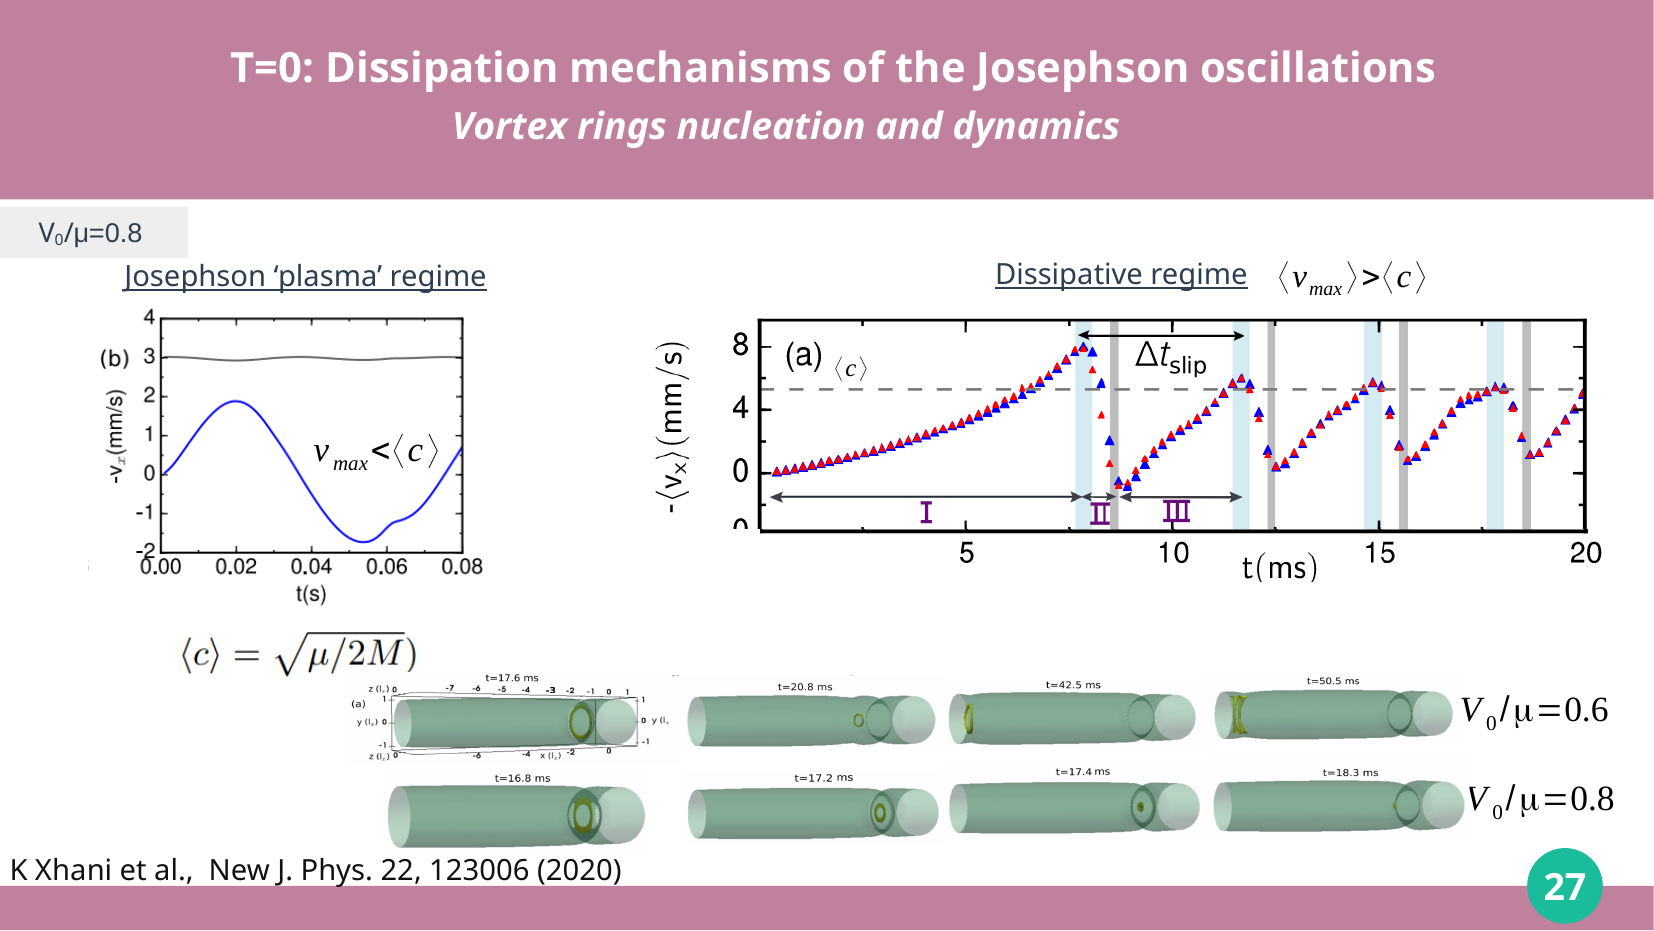

# T=0: Dissipation mechanisms of the Josephson oscillations Vortex rings nucleation and dynamics
V0/μ=0.8
Dissipative regime
Josephson ‘plasma’ regime
K Xhani et al., New J. Phys. 22, 123006 (2020)